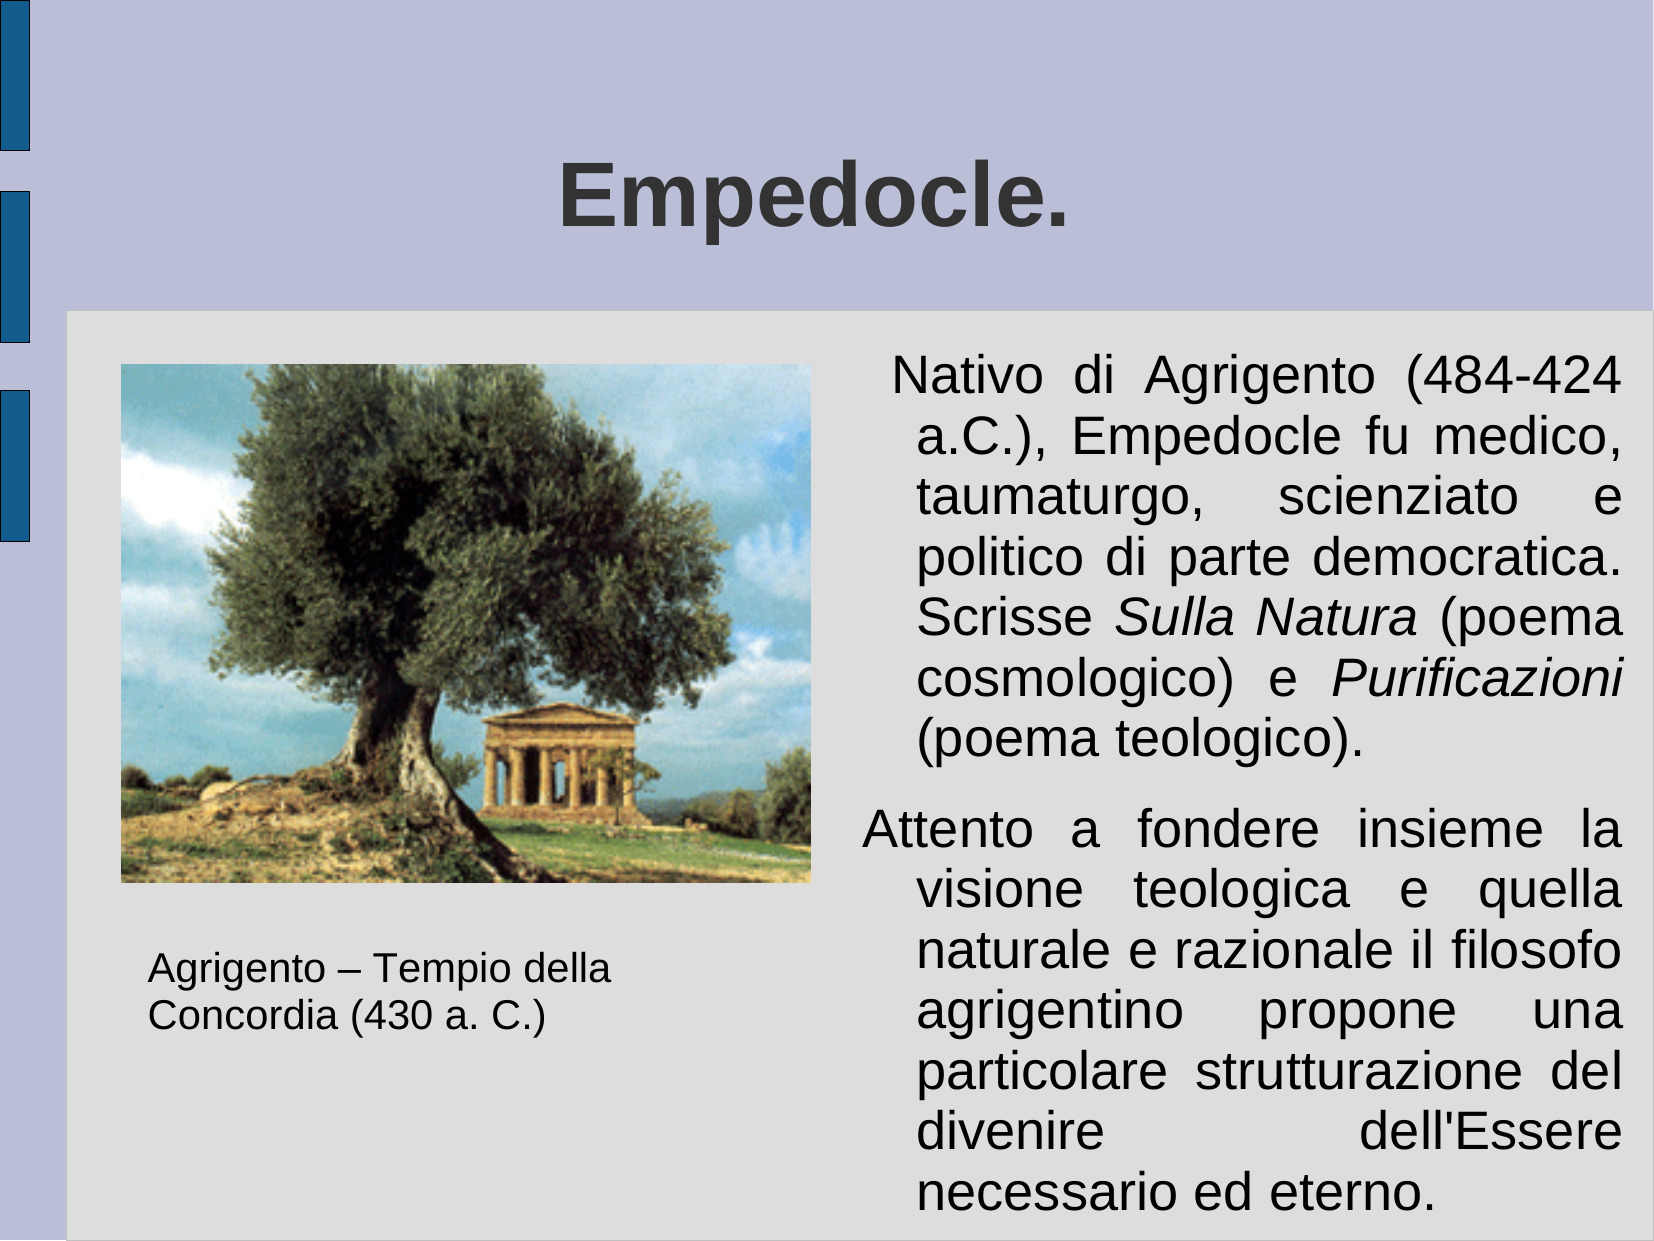

# Empedocle.
 Nativo di Agrigento (484-424 a.C.), Empedocle fu medico, taumaturgo, scienziato e politico di parte democratica. Scrisse Sulla Natura (poema cosmologico) e Purificazioni (poema teologico).
Attento a fondere insieme la visione teologica e quella naturale e razionale il filosofo agrigentino propone una particolare strutturazione del divenire dell'Essere necessario ed eterno.
Agrigento – Tempio della Concordia (430 a. C.)